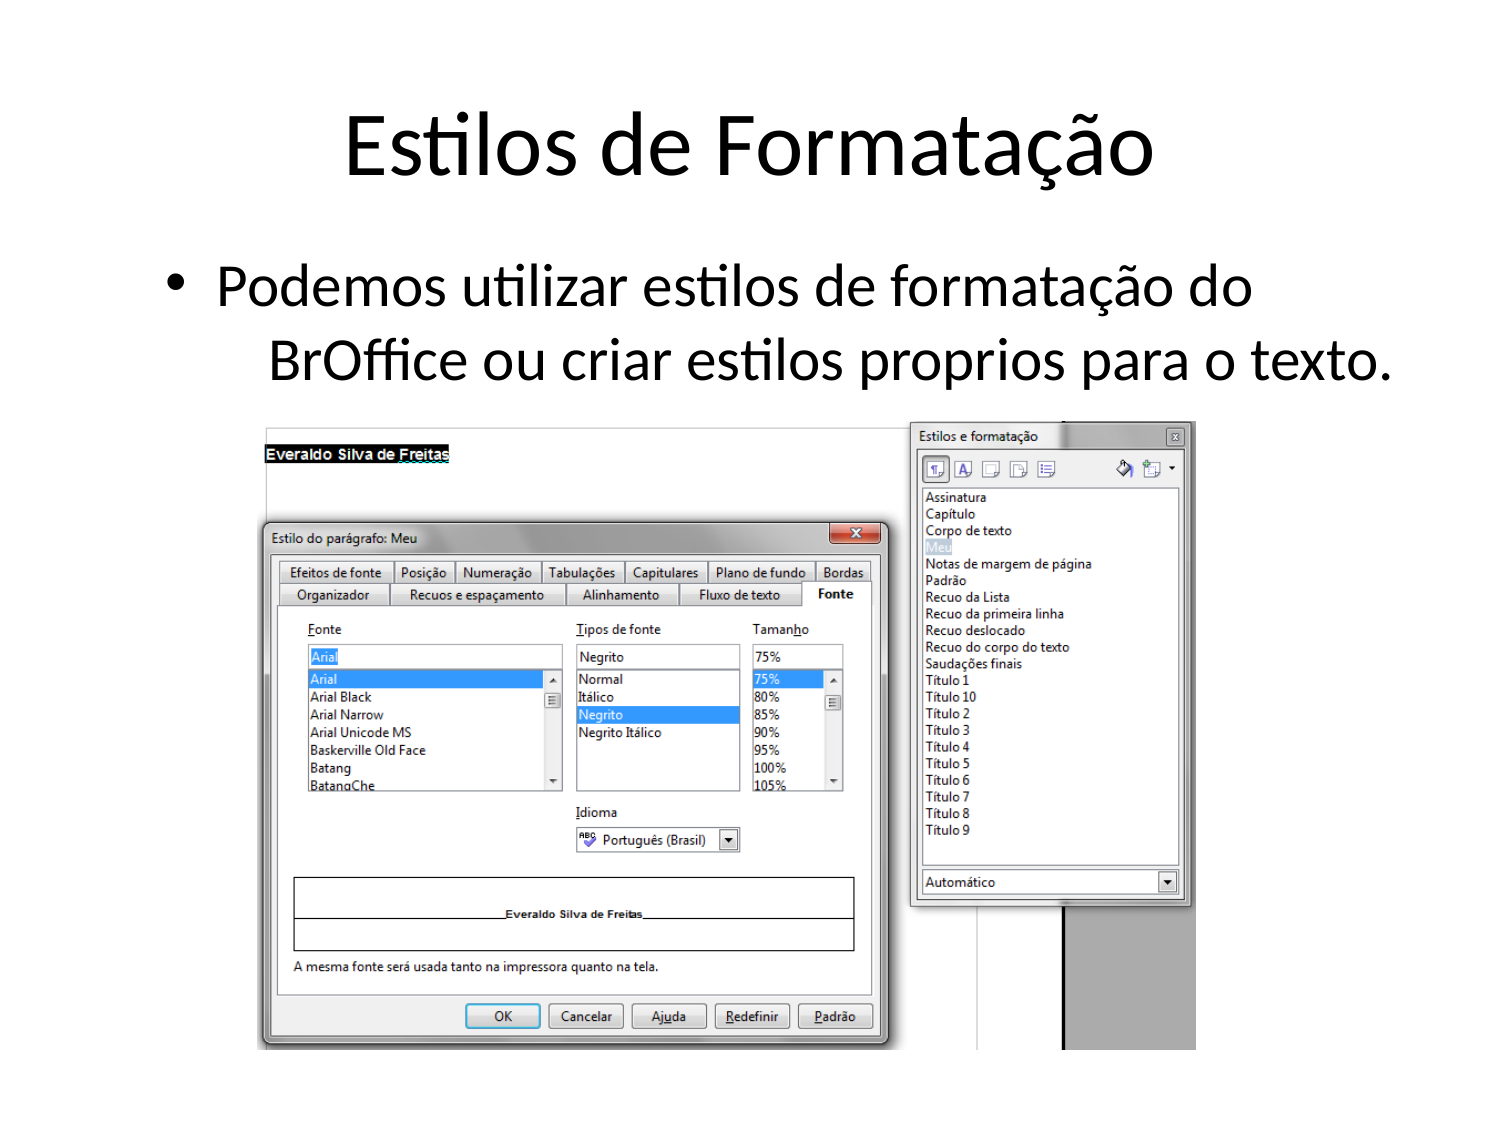

# Estilos de Formatação
Podemos utilizar estilos de formatação do BrOffice ou criar estilos proprios para o texto.